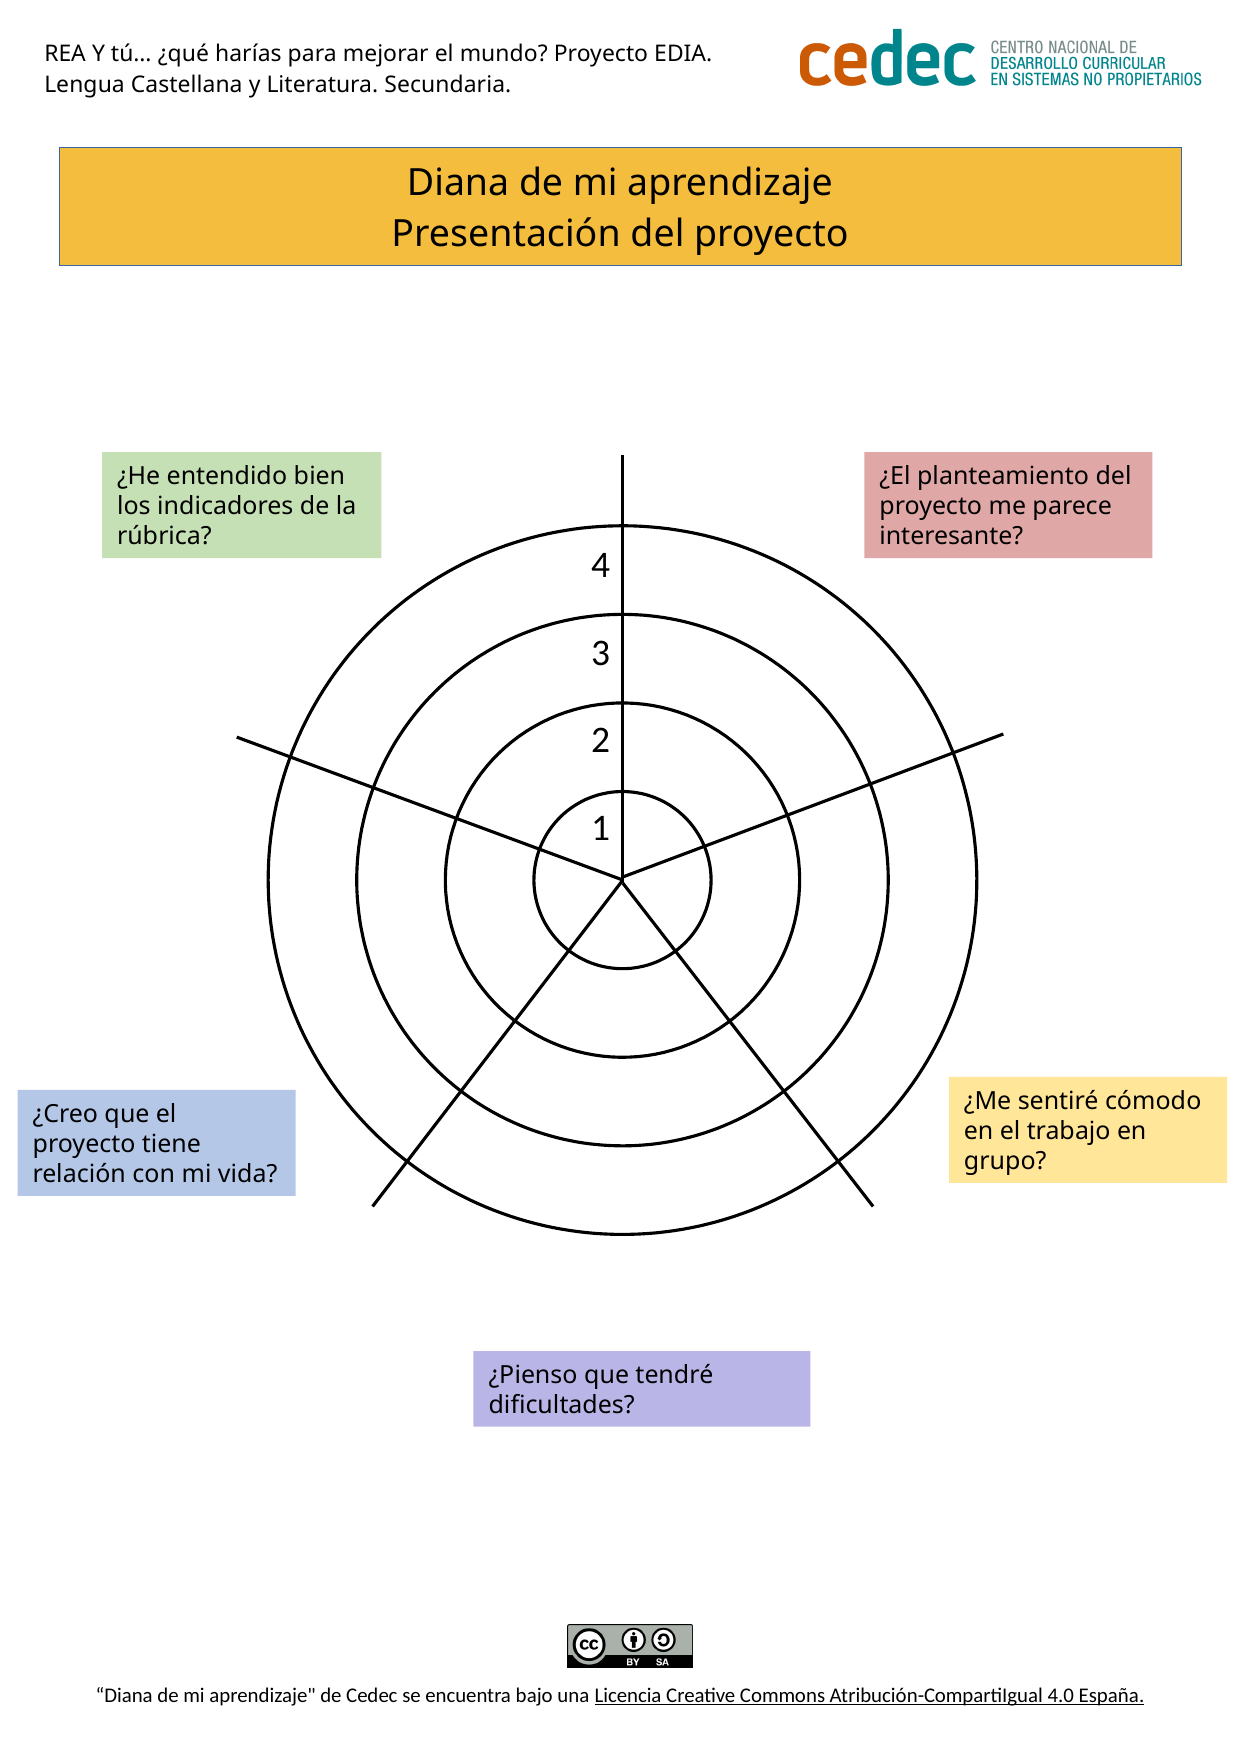

REA Y tú… ¿qué harías para mejorar el mundo? Proyecto EDIA.
Lengua Castellana y Literatura. Secundaria.
Diana de mi aprendizaje
Presentación del proyecto
¿He entendido bien los indicadores de la rúbrica?
¿El planteamiento del proyecto me parece interesante?
4
3
2
1
¿Me sentiré cómodo en el trabajo en grupo?
¿Creo que el proyecto tiene relación con mi vida?
¿Pienso que tendré dificultades?
“Diana de mi aprendizaje" de Cedec se encuentra bajo una Licencia Creative Commons Atribución-CompartiIgual 4.0 España.